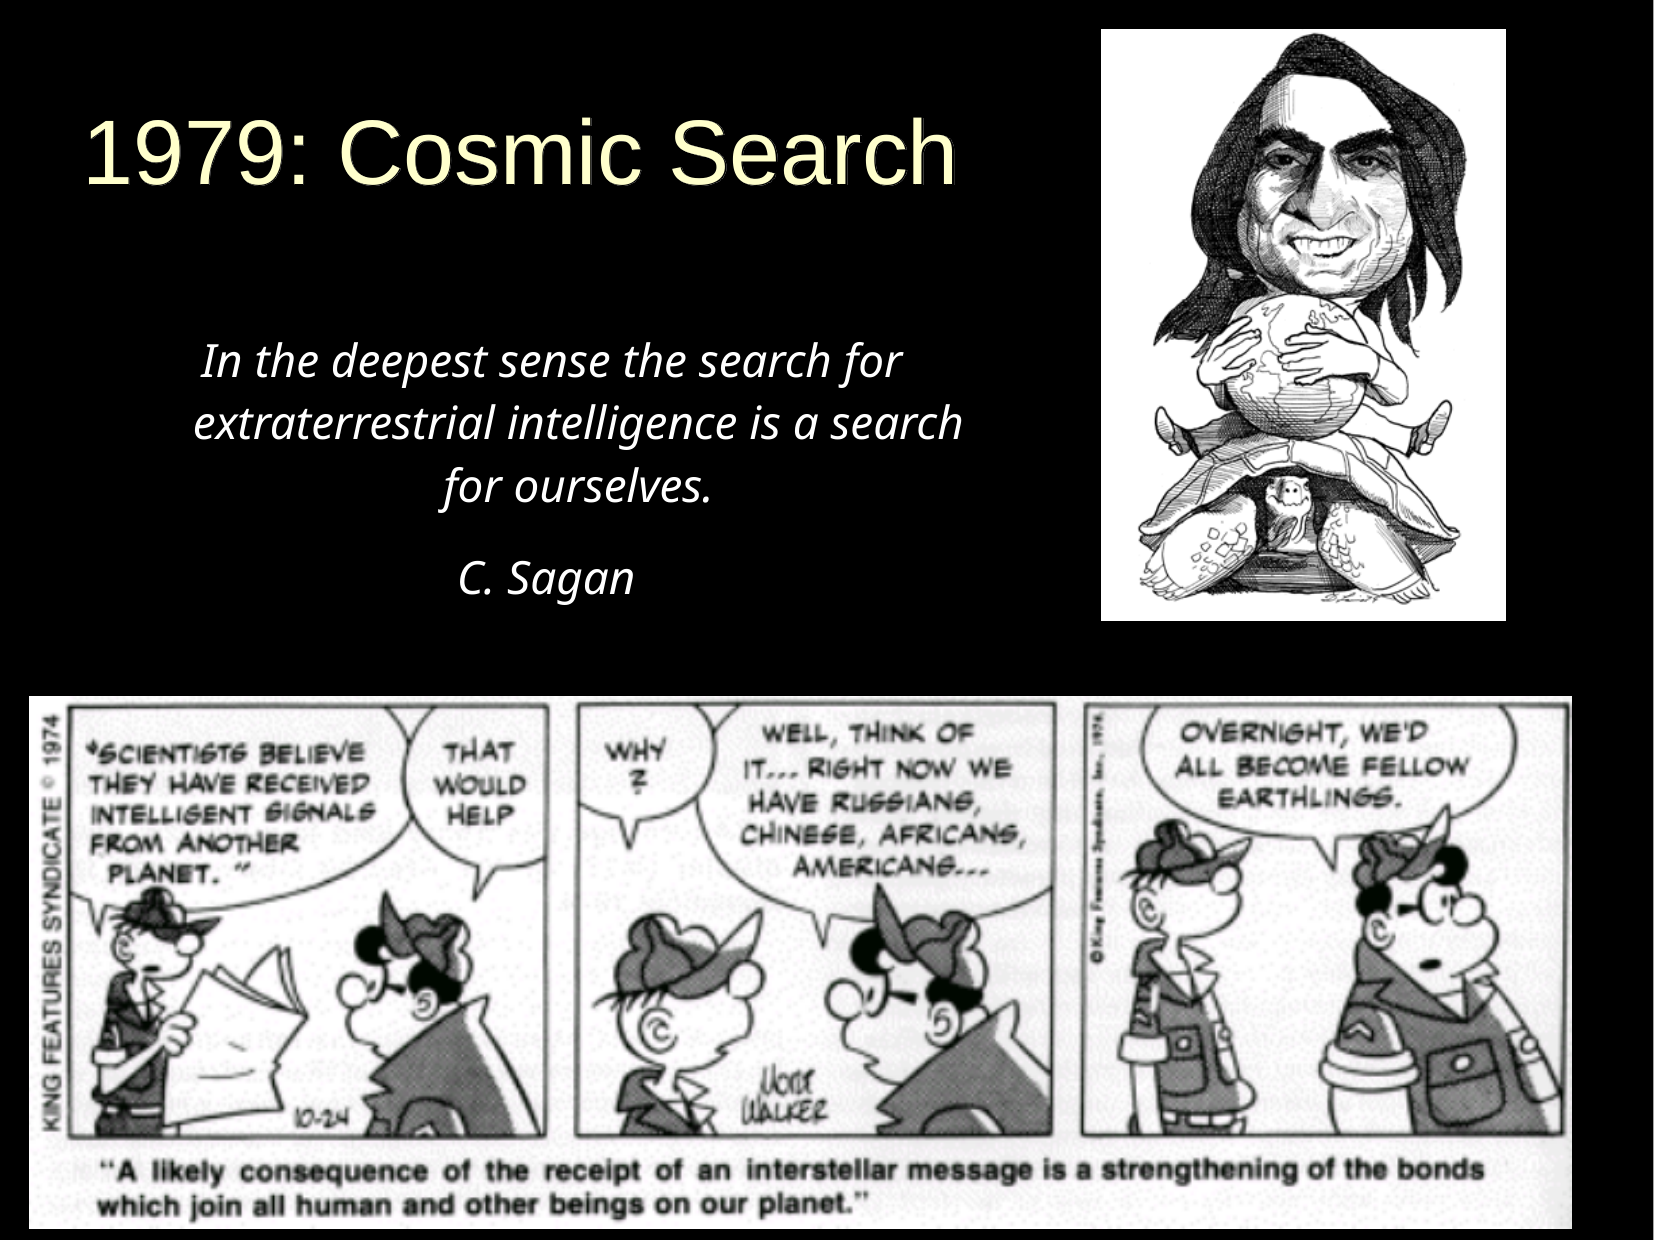

# 1979: Cosmic Search
In the deepest sense the search for extraterrestrial intelligence is a search for ourselves.
C. Sagan